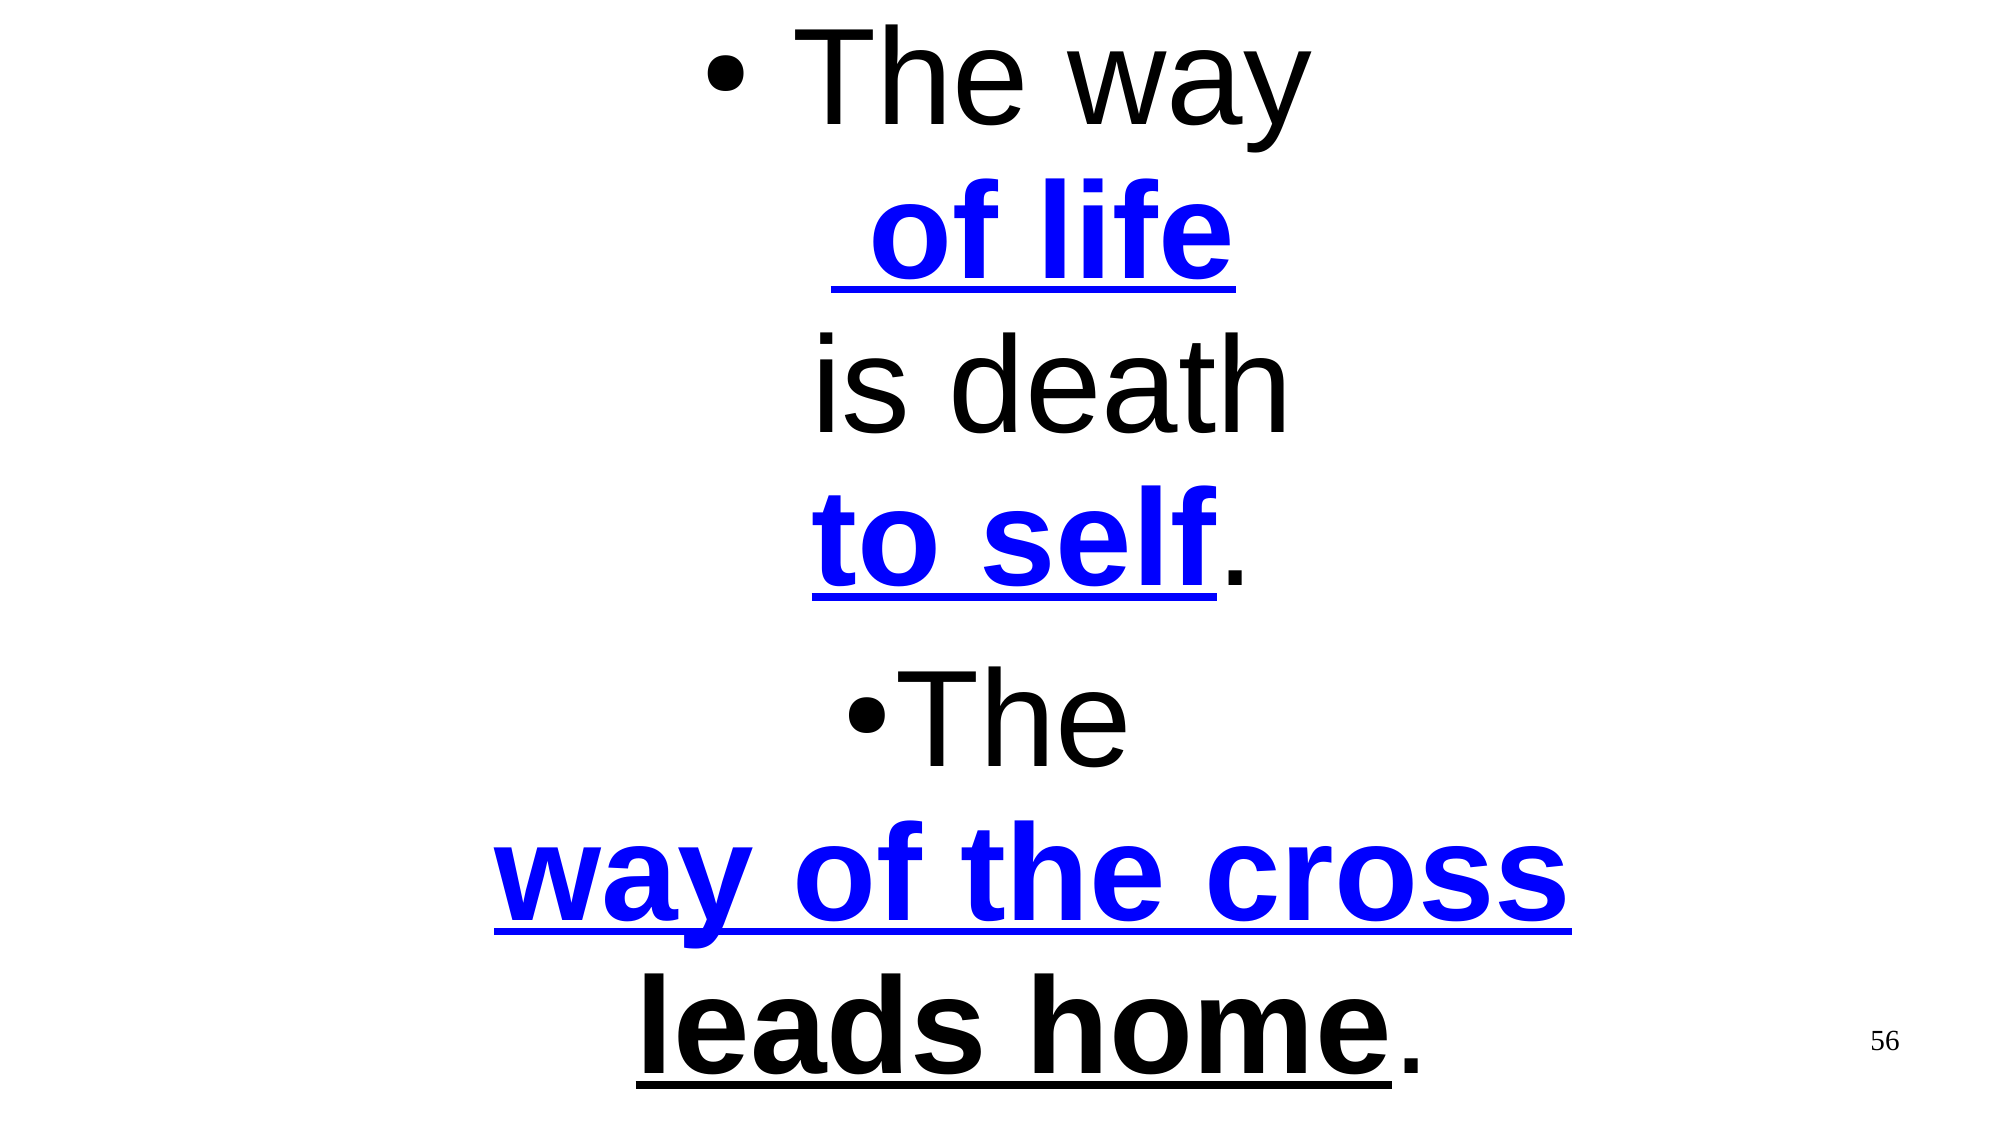

# The way of life is death to self.
The
way of the cross
leads home.
56